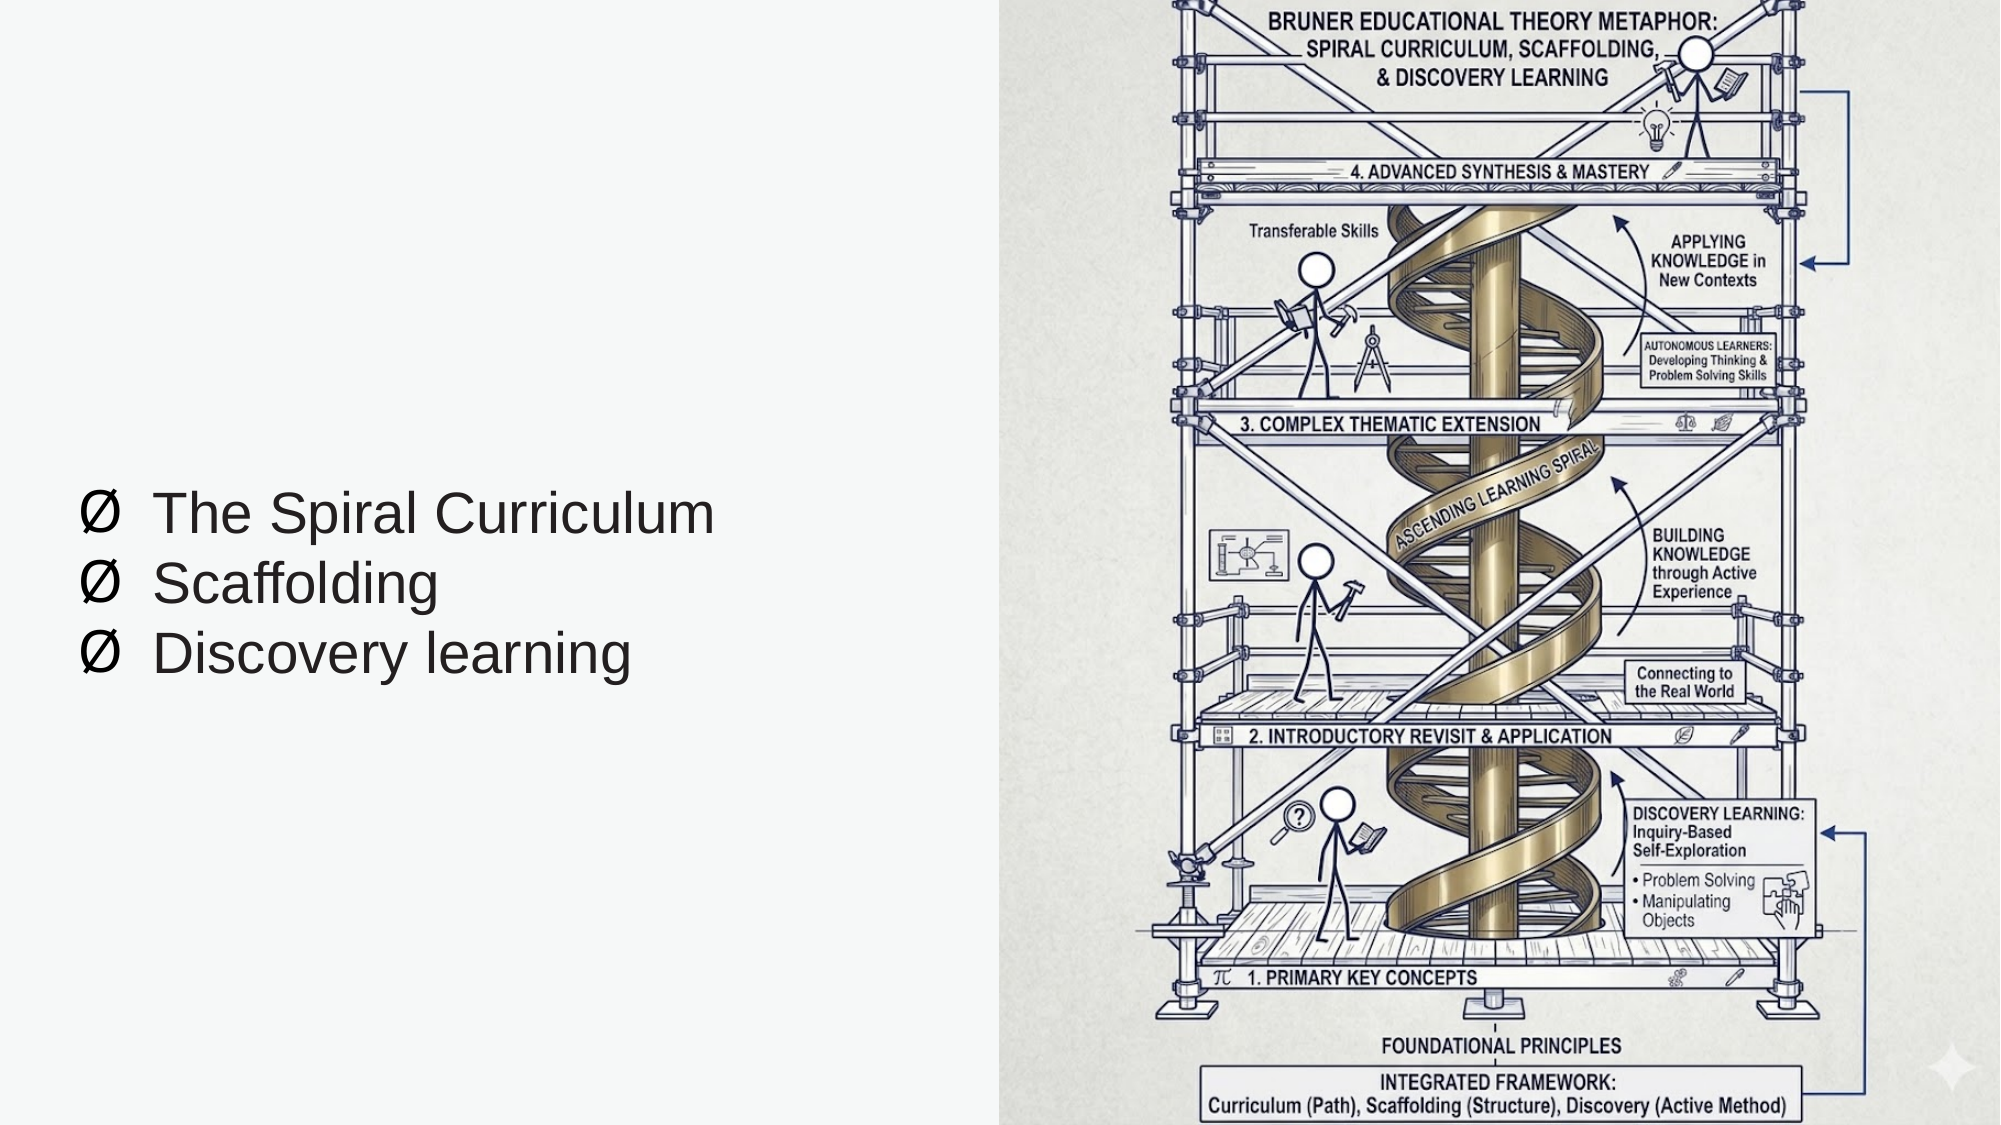

# Bruner
The Spiral Curriculum
Scaffolding
Discovery learning